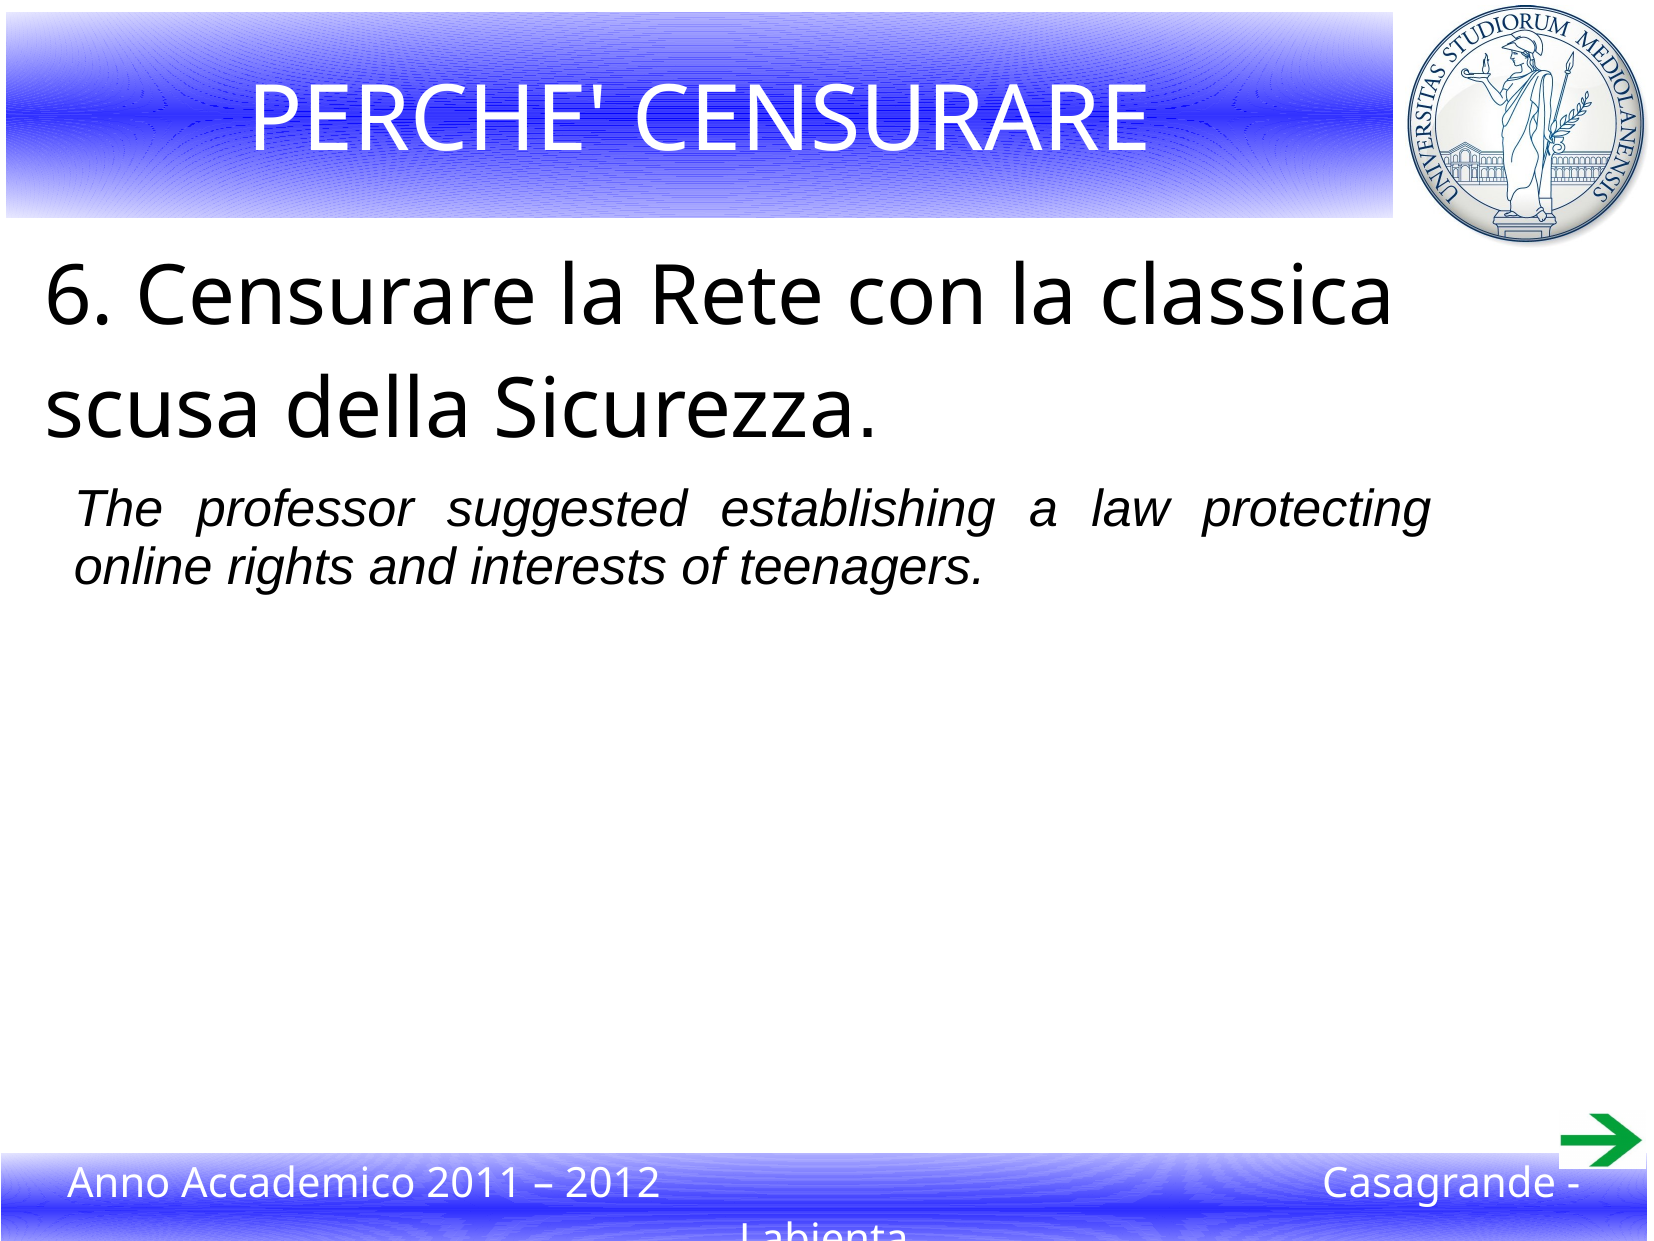

# PERCHE' CENSURARE
6. Censurare la Rete con la classica scusa della Sicurezza.
The professor suggested establishing a law protecting online rights and interests of teenagers.
Anno Accademico 2011 – 2012 									Casagrande - Labienta